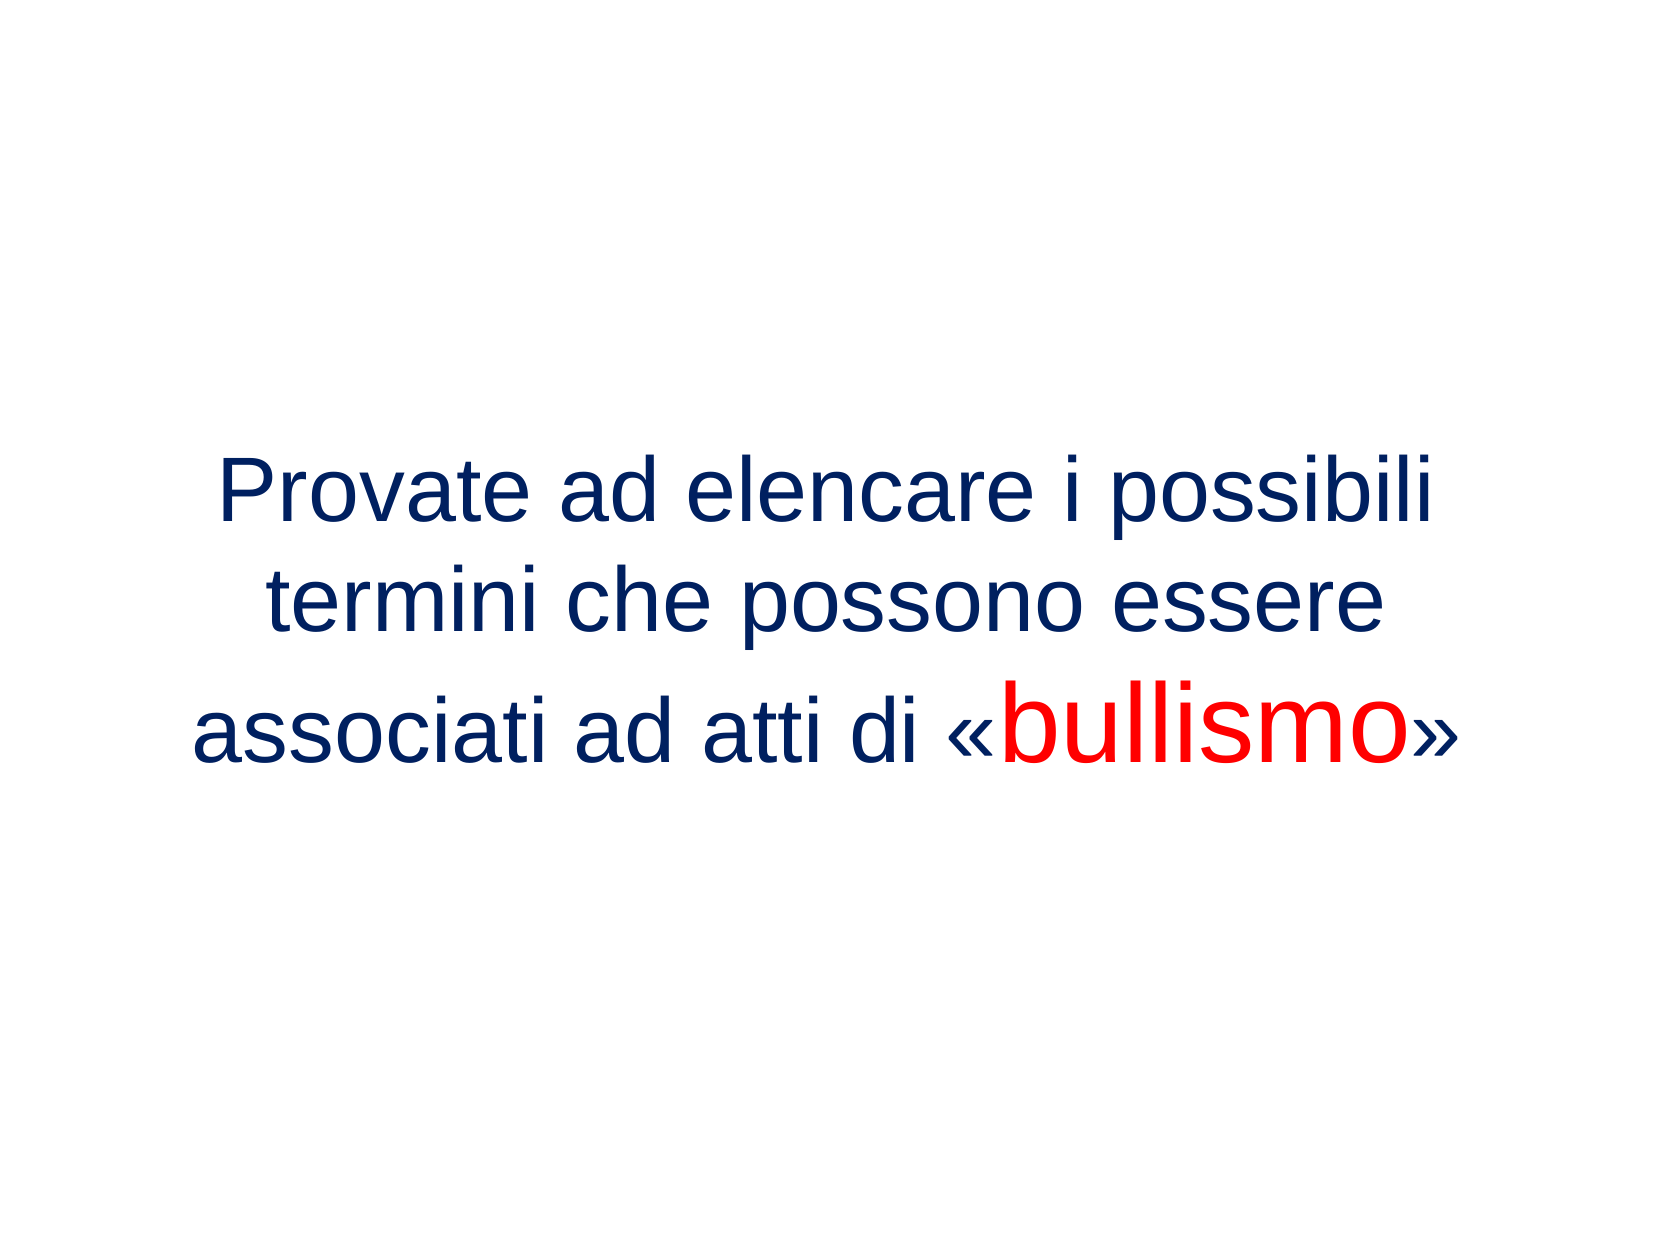

# Provate ad elencare i possibili termini che possono essere associati ad atti di «bullismo»